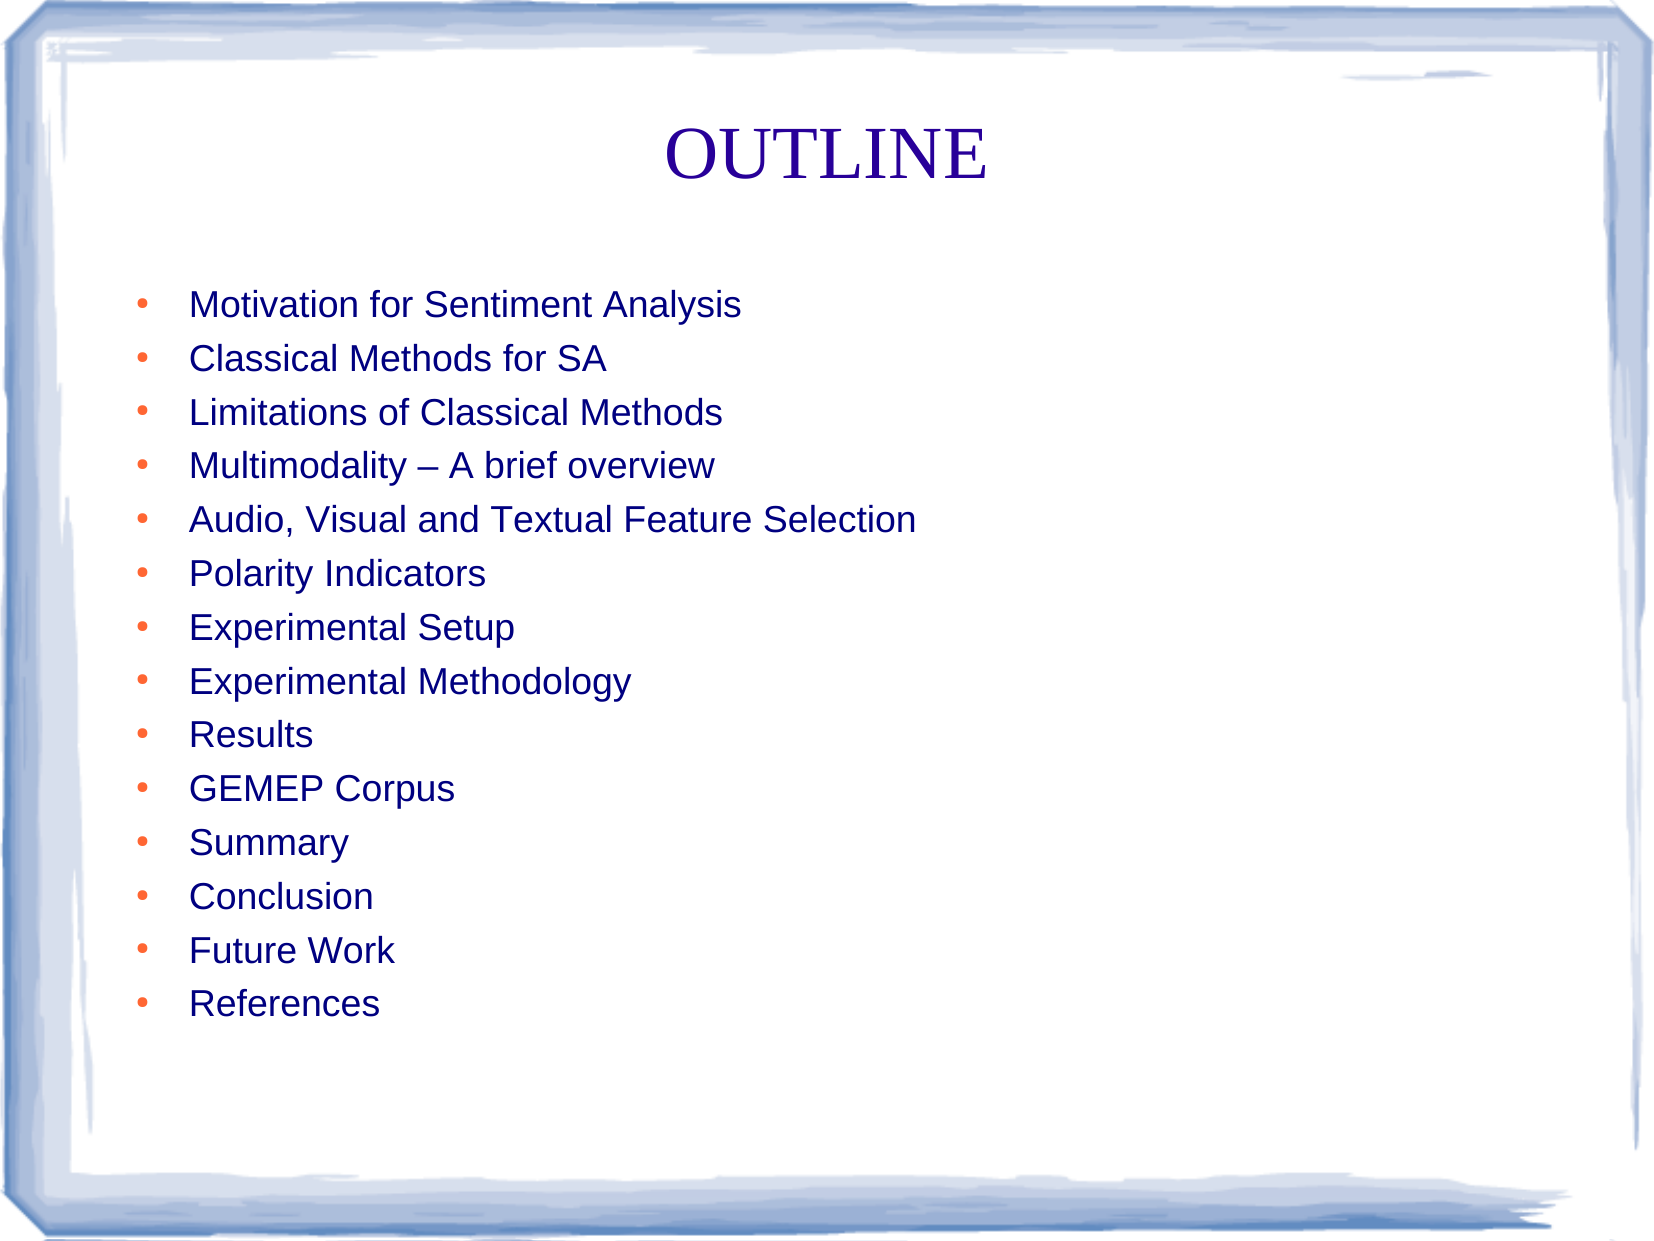

# OUTLINE
Motivation for Sentiment Analysis
Classical Methods for SA
Limitations of Classical Methods
Multimodality – A brief overview
Audio, Visual and Textual Feature Selection
Polarity Indicators
Experimental Setup
Experimental Methodology
Results
GEMEP Corpus
Summary
Conclusion
Future Work
References